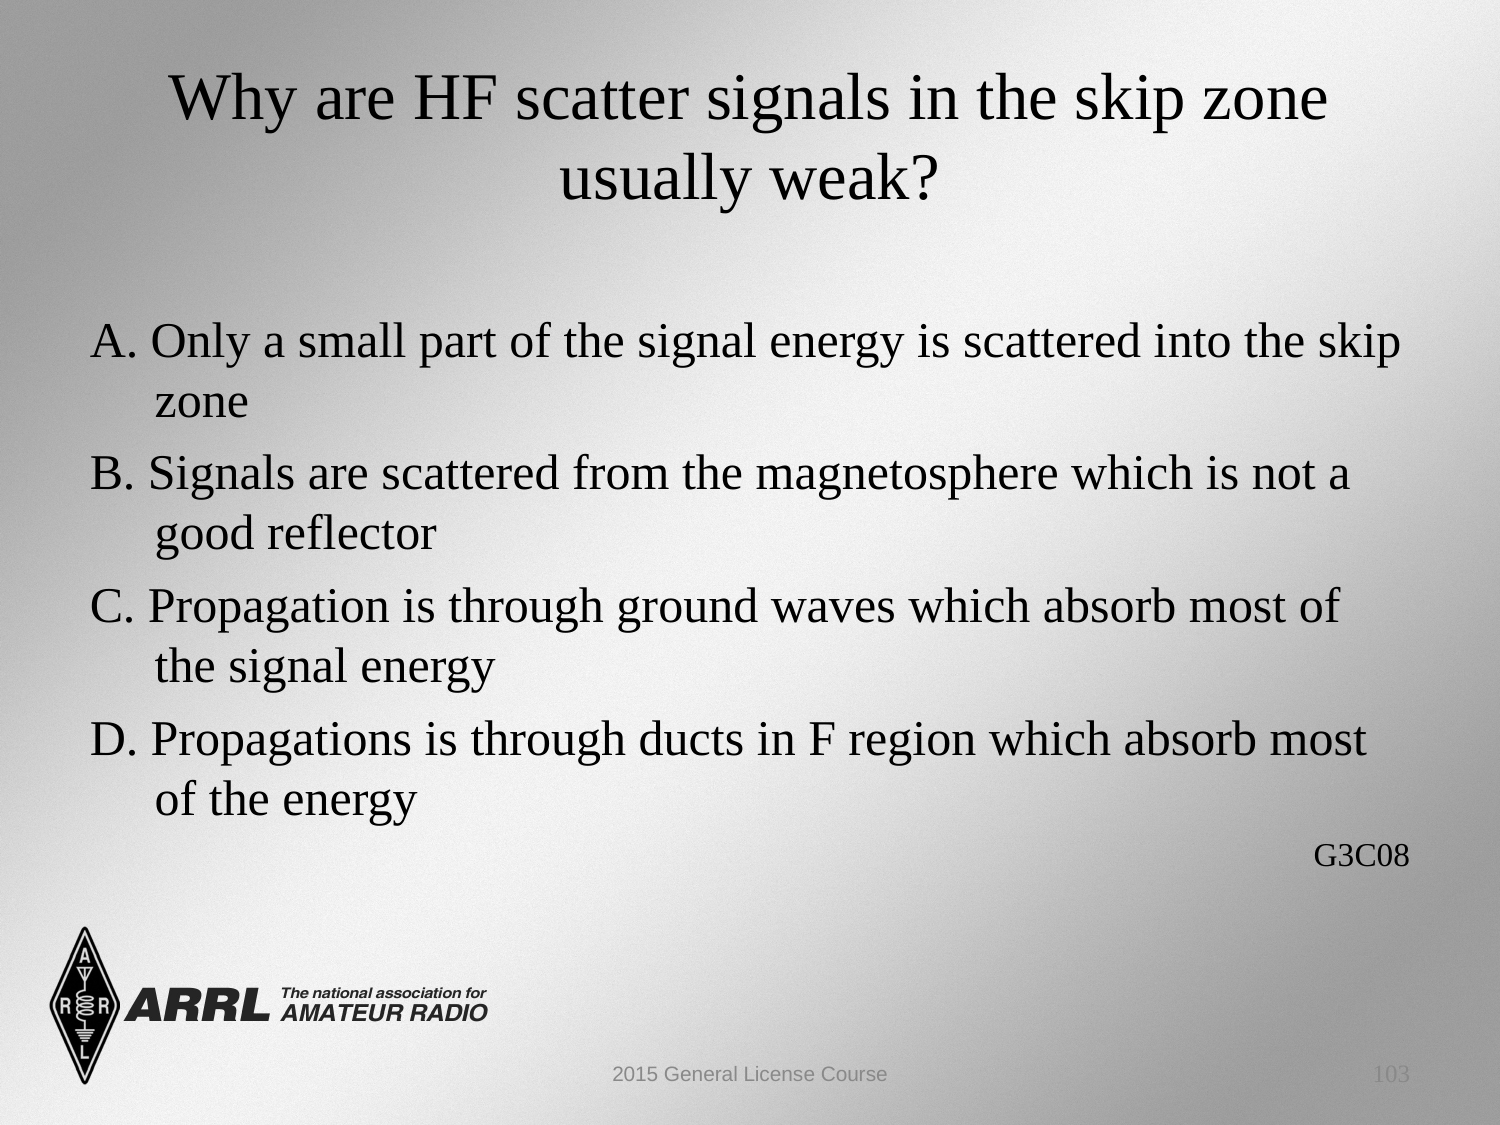

Why are HF scatter signals in the skip zone usually weak?
# A. Only a small part of the signal energy is scattered into the skip zone
B. Signals are scattered from the magnetosphere which is not a good reflector
C. Propagation is through ground waves which absorb most of the signal energy
D. Propagations is through ducts in F region which absorb most of the energy
 G3C08
2015 General License Course